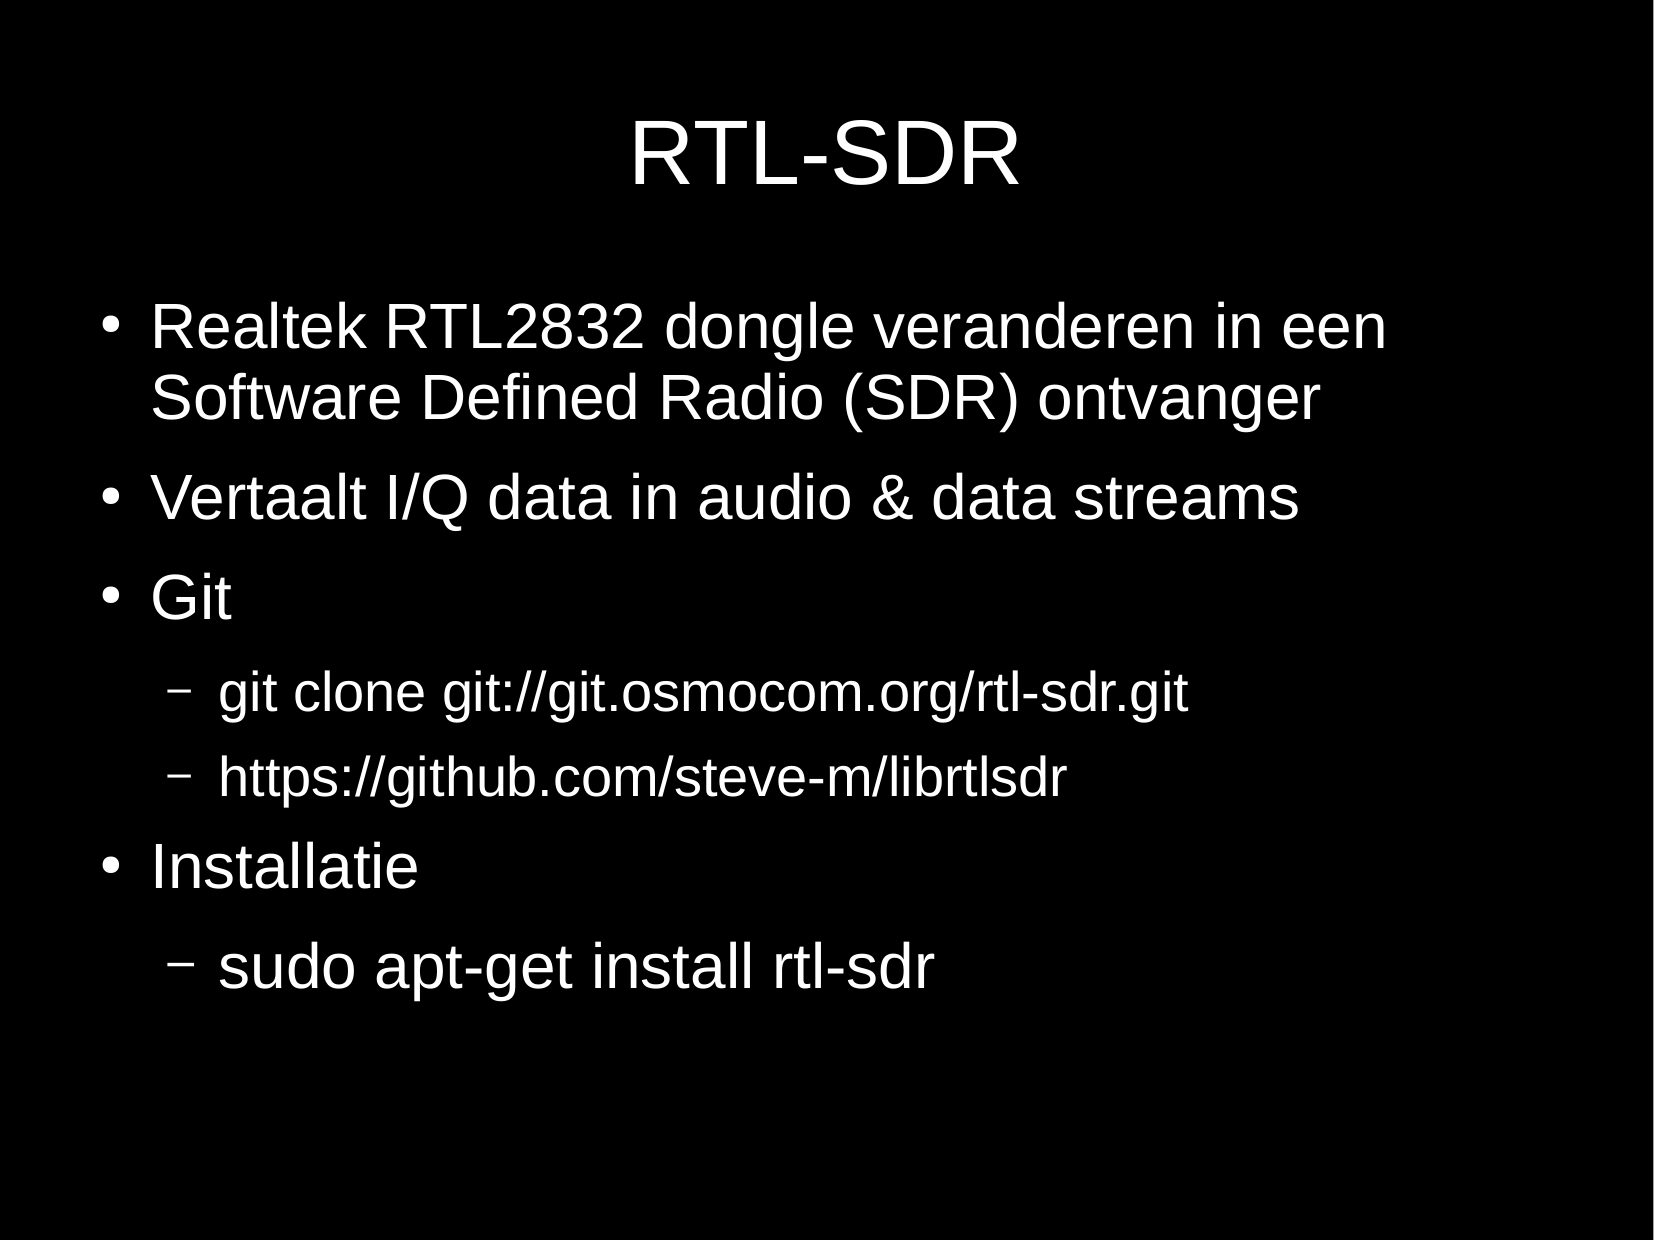

# RTL-SDR
Realtek RTL2832 dongle veranderen in een Software Defined Radio (SDR) ontvanger
Vertaalt I/Q data in audio & data streams
Git
git clone git://git.osmocom.org/rtl-sdr.git
https://github.com/steve-m/librtlsdr
Installatie
sudo apt-get install rtl-sdr